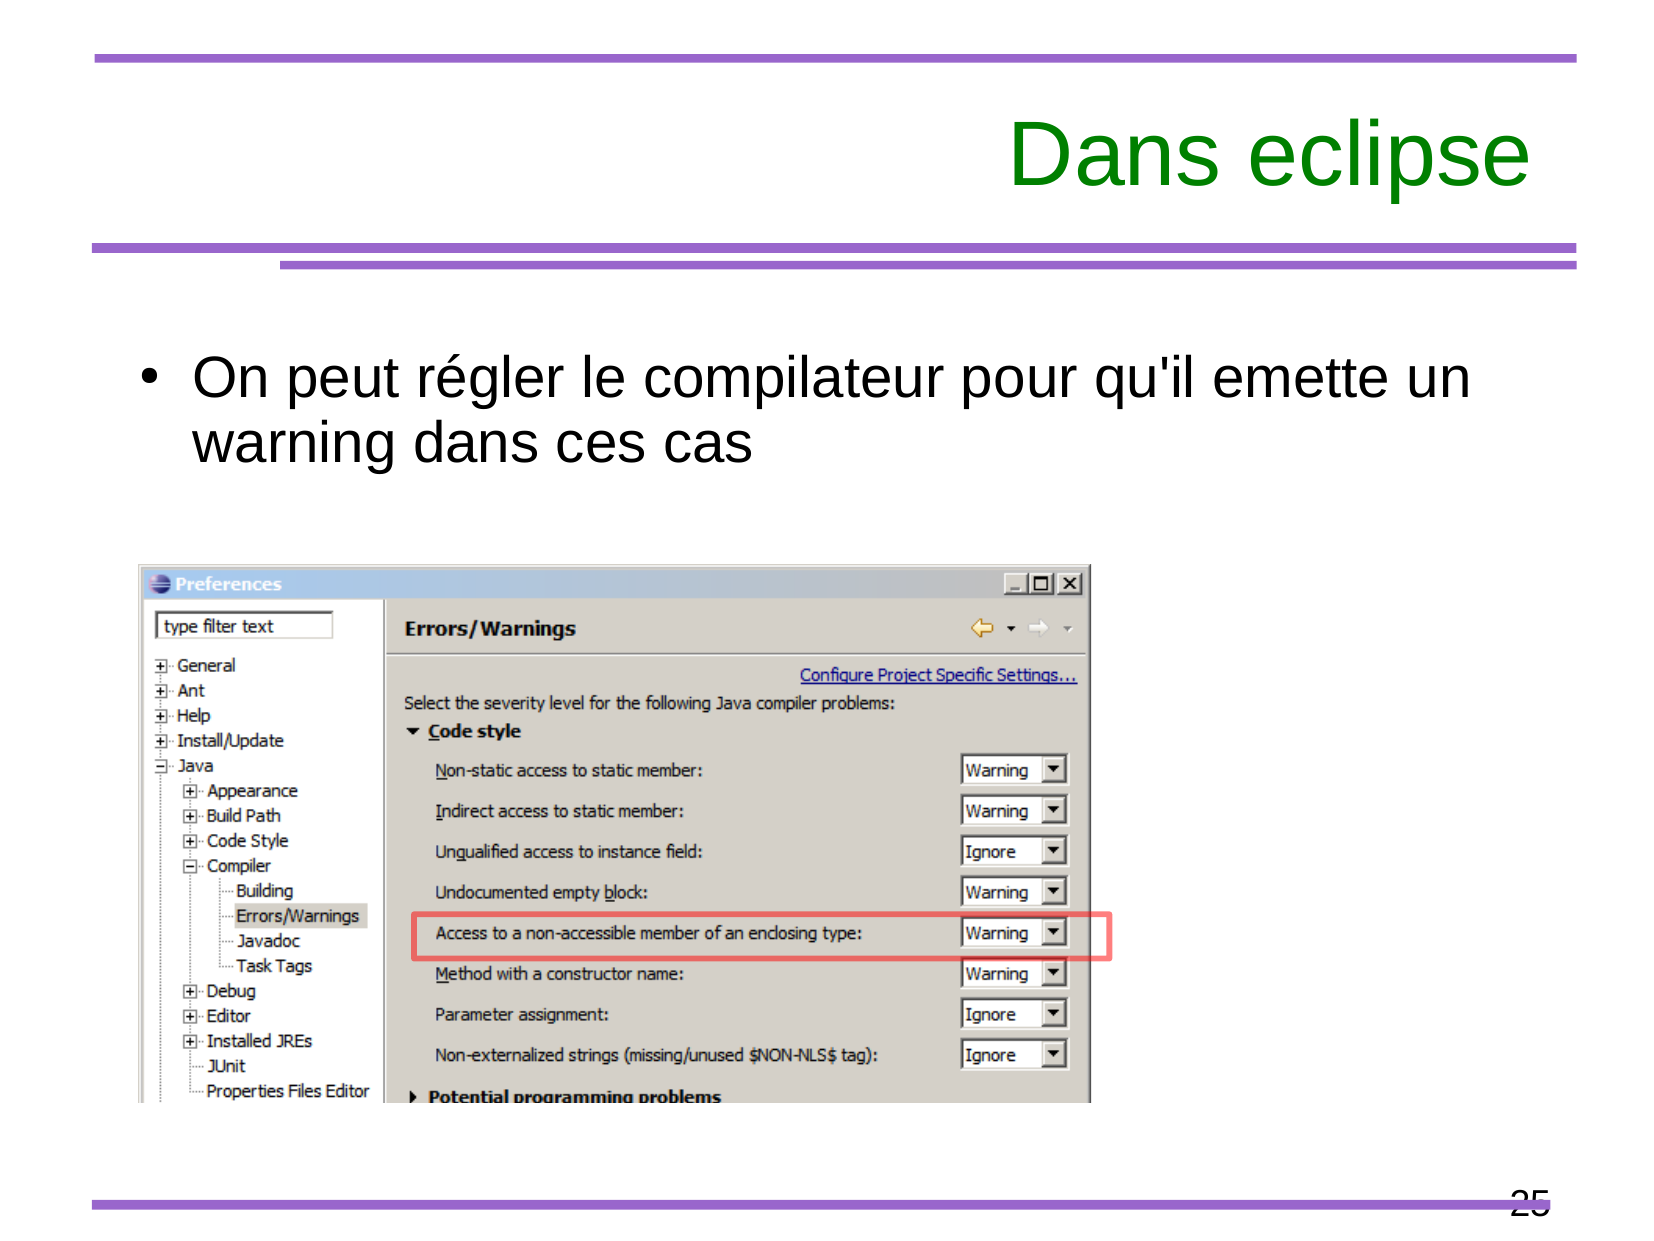

# Dans eclipse
On peut régler le compilateur pour qu'il emette un warning dans ces cas